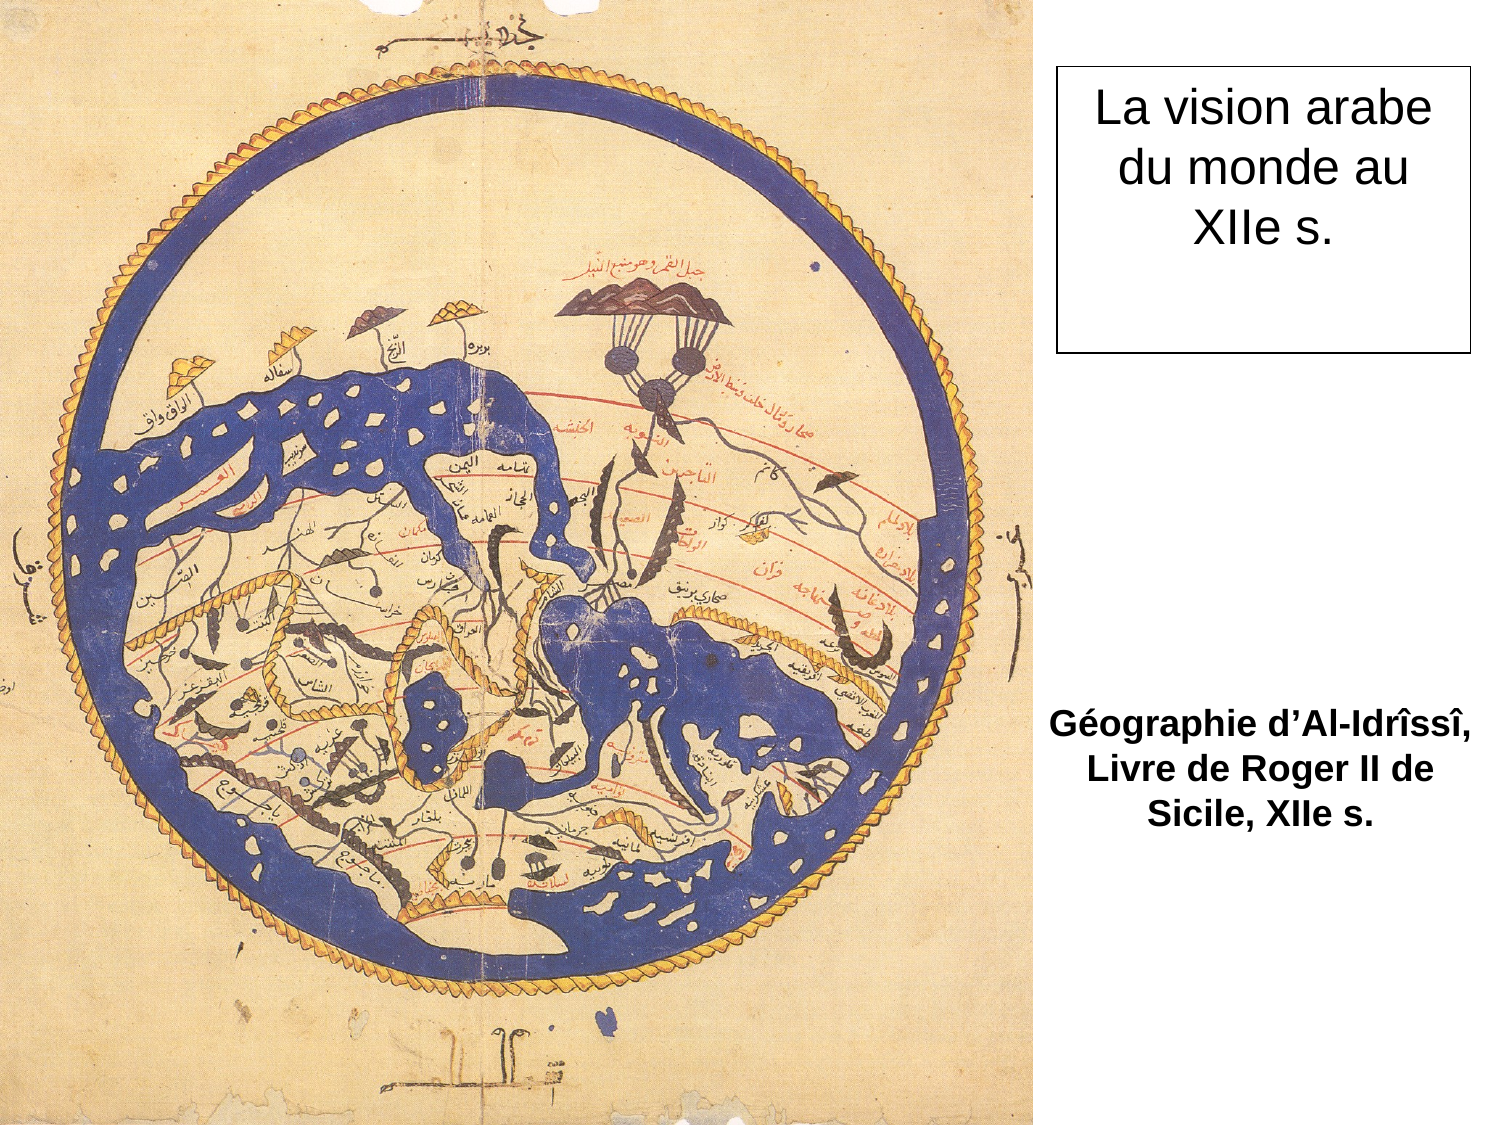

La vision arabe du monde au XIIe s.
Géographie d’Al-Idrîssî, Livre de Roger II de Sicile, XIIe s.